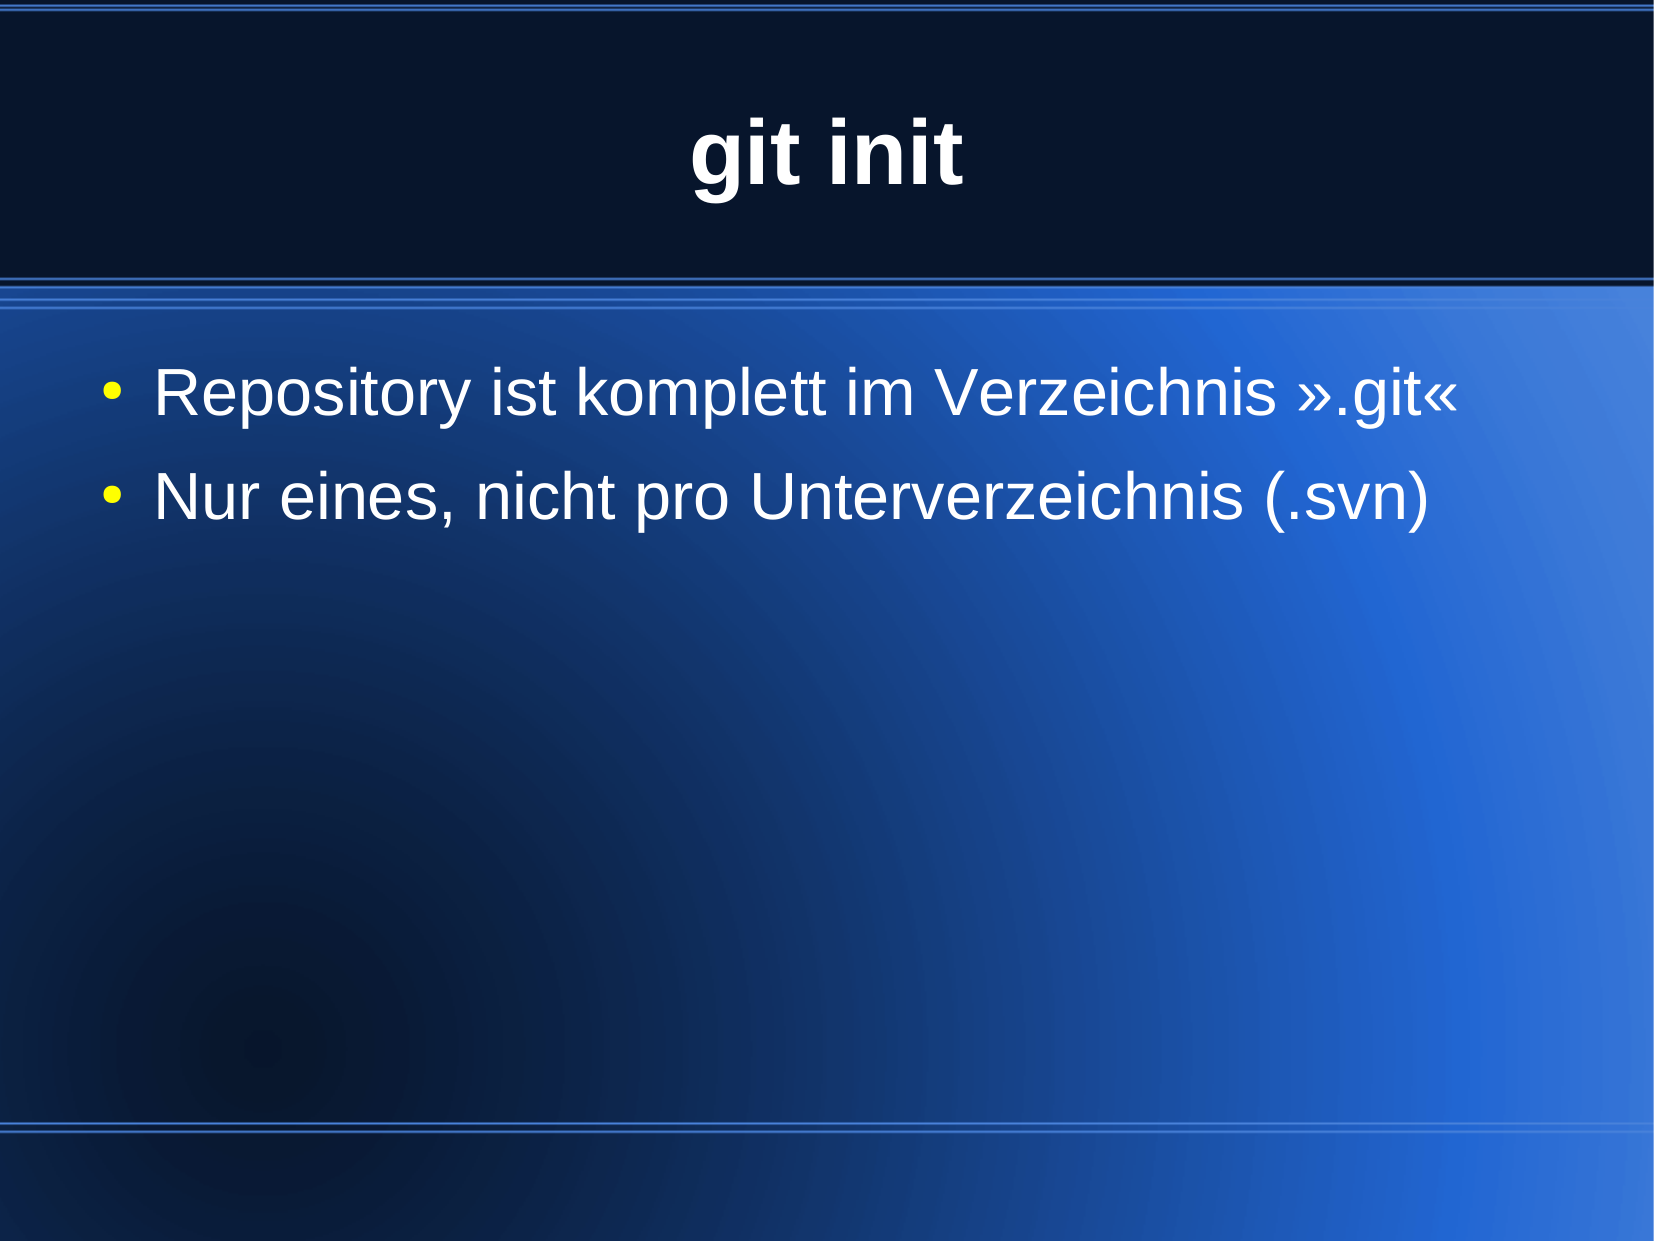

# git init
Repository ist komplett im Verzeichnis ».git«
Nur eines, nicht pro Unterverzeichnis (.svn)